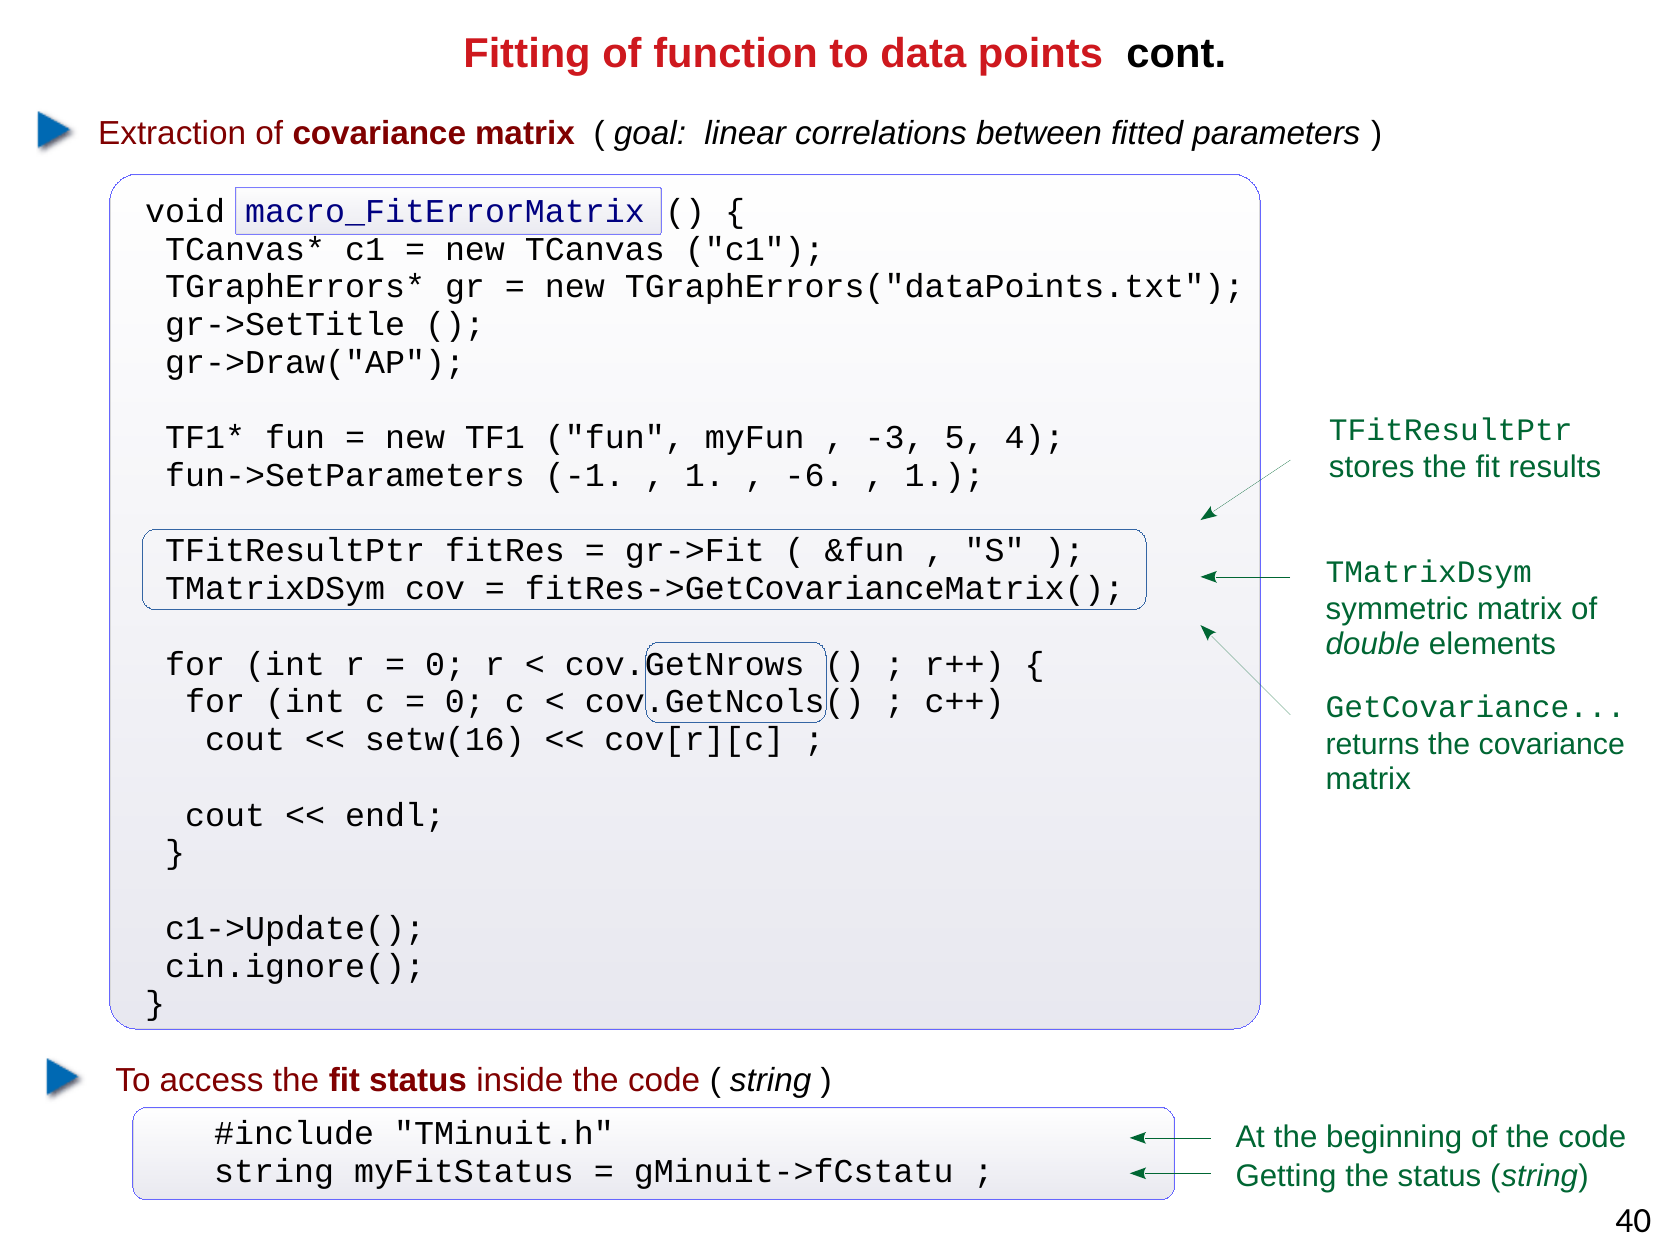

Fitting of function to data points cont.
 Extraction of covariance matrix ( goal: linear correlations between fitted parameters )
void macro_FitErrorMatrix () {
 TCanvas* c1 = new TCanvas ("c1");
 TGraphErrors* gr = new TGraphErrors("dataPoints.txt");
 gr->SetTitle ();
 gr->Draw("AP");
 TF1* fun = new TF1 ("fun", myFun , -3, 5, 4);
 fun->SetParameters (-1. , 1. , -6. , 1.);
 TFitResultPtr fitRes = gr->Fit ( &fun , "S" );
 TMatrixDSym cov = fitRes->GetCovarianceMatrix();
 for (int r = 0; r < cov.GetNrows () ; r++) {
 for (int c = 0; c < cov.GetNcols() ; c++)
 cout << setw(16) << cov[r][c] ;
 cout << endl;
 }
 c1->Update();
 cin.ignore();
}
TFitResultPtr
stores the fit results
TMatrixDsym
symmetric matrix of
double elements
GetCovariance...
returns the covariance
matrix
 To access the fit status inside the code ( string )
		 #include "TMinuit.h"
		 string myFitStatus = gMinuit->fCstatu ;
At the beginning of the code
Getting the status (string)